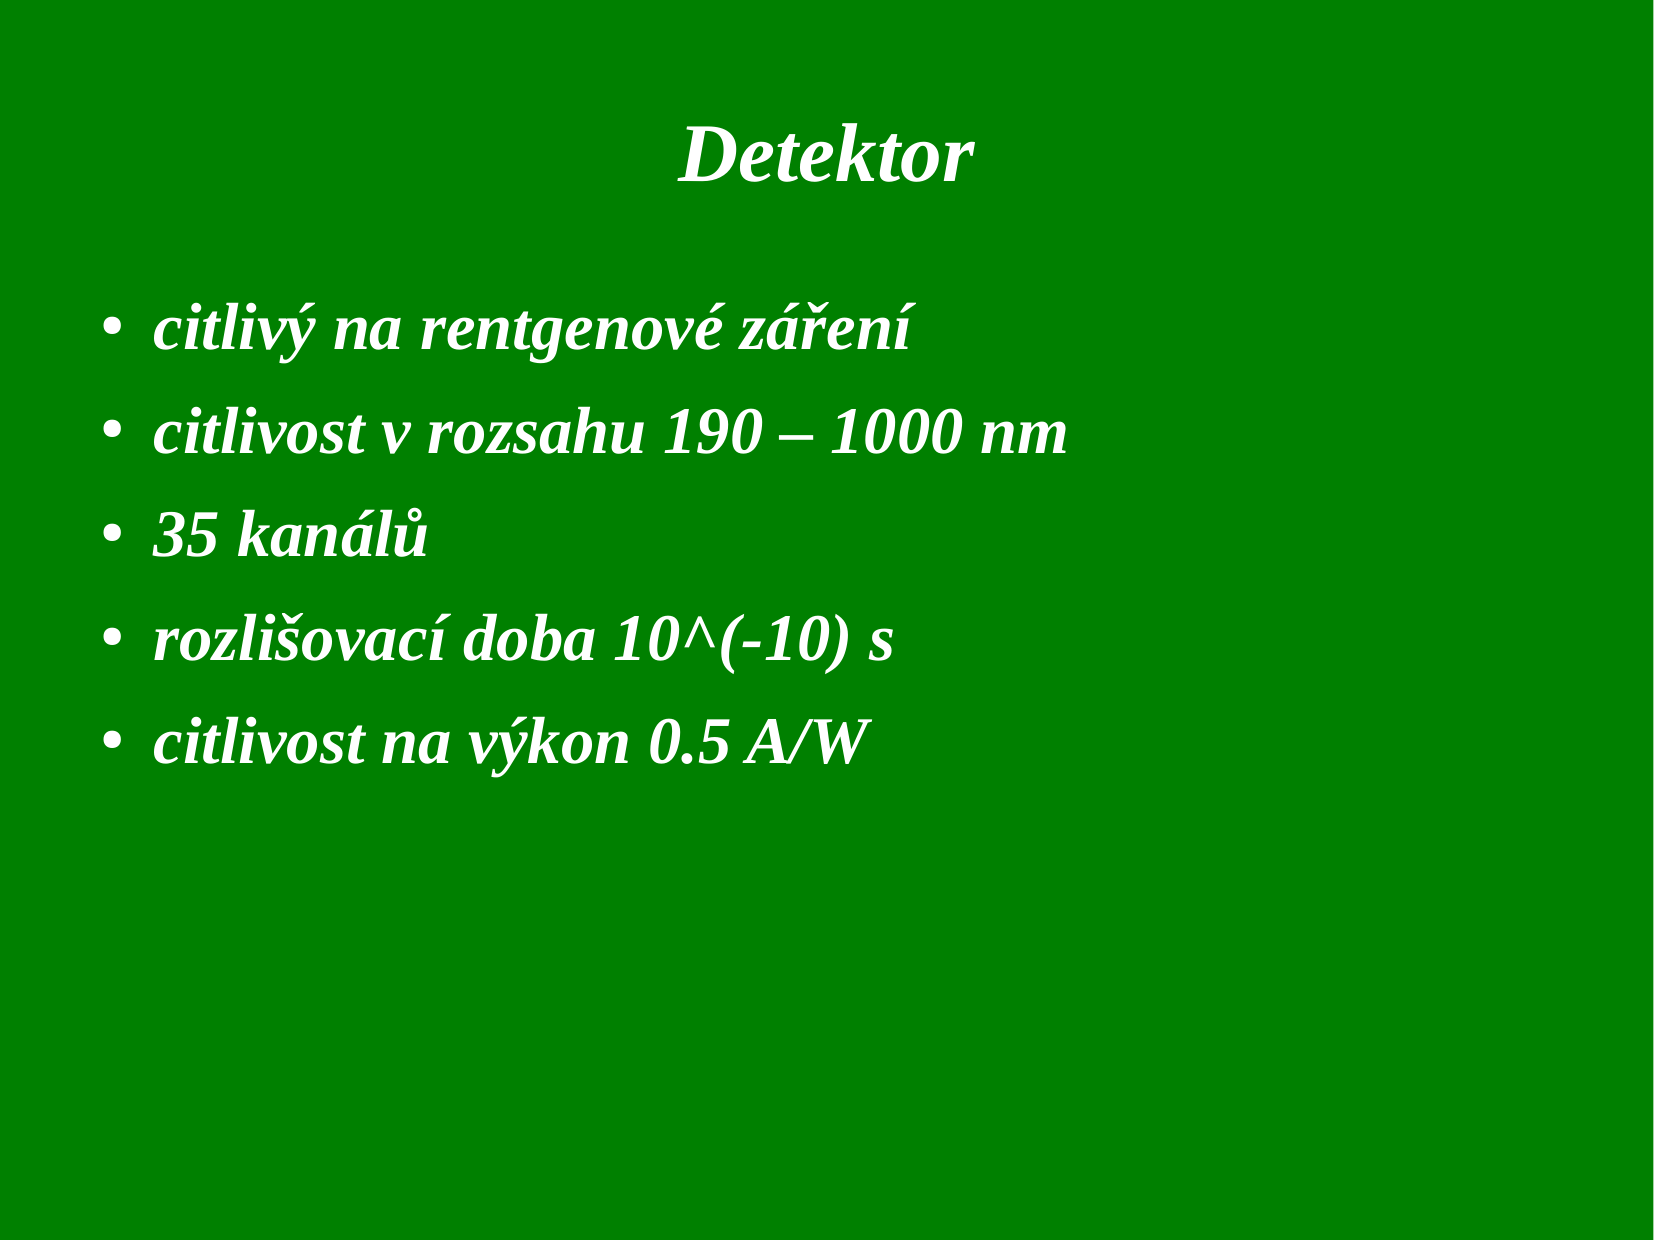

# Detektor
citlivý na rentgenové záření
citlivost v rozsahu 190 – 1000 nm
35 kanálů
rozlišovací doba 10^(-10) s
citlivost na výkon 0.5 A/W